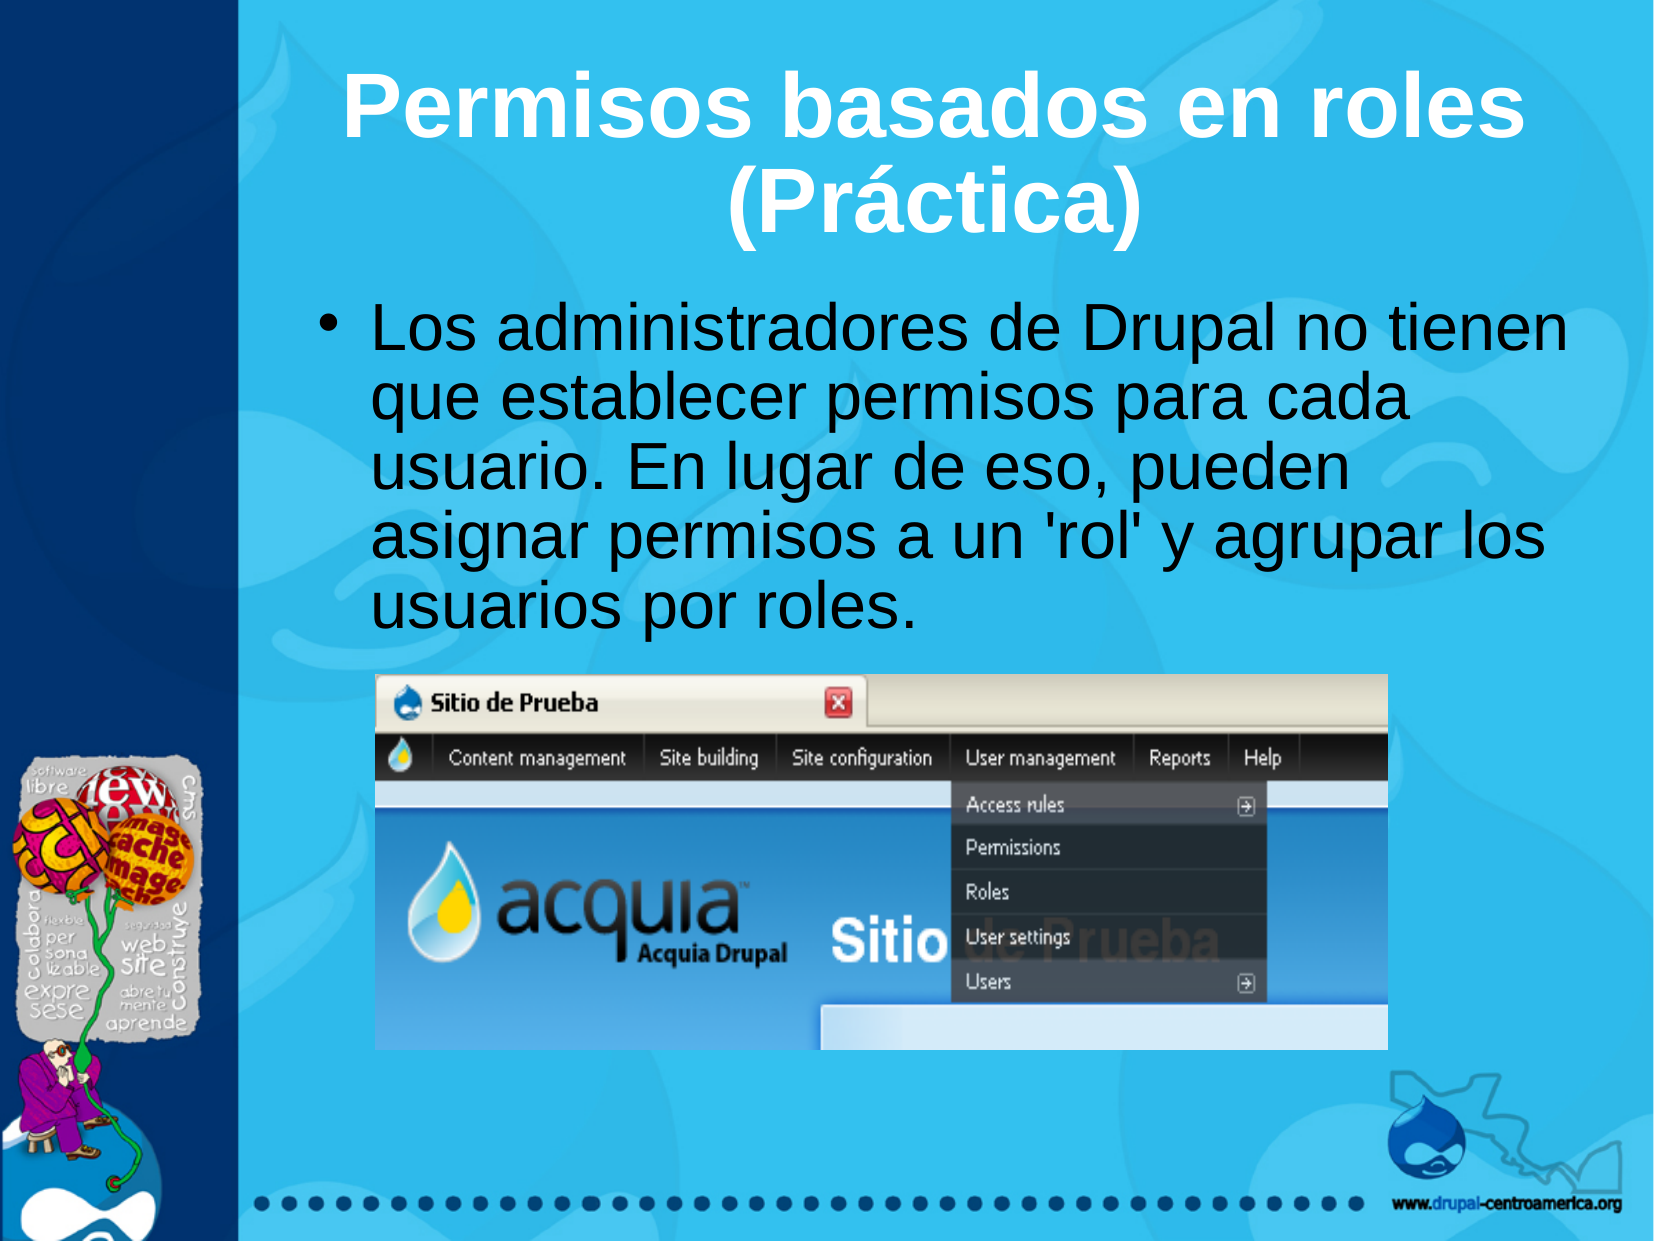

# Permisos basados en roles (Práctica)
Los administradores de Drupal no tienen que establecer permisos para cada usuario. En lugar de eso, pueden asignar permisos a un 'rol' y agrupar los usuarios por roles.